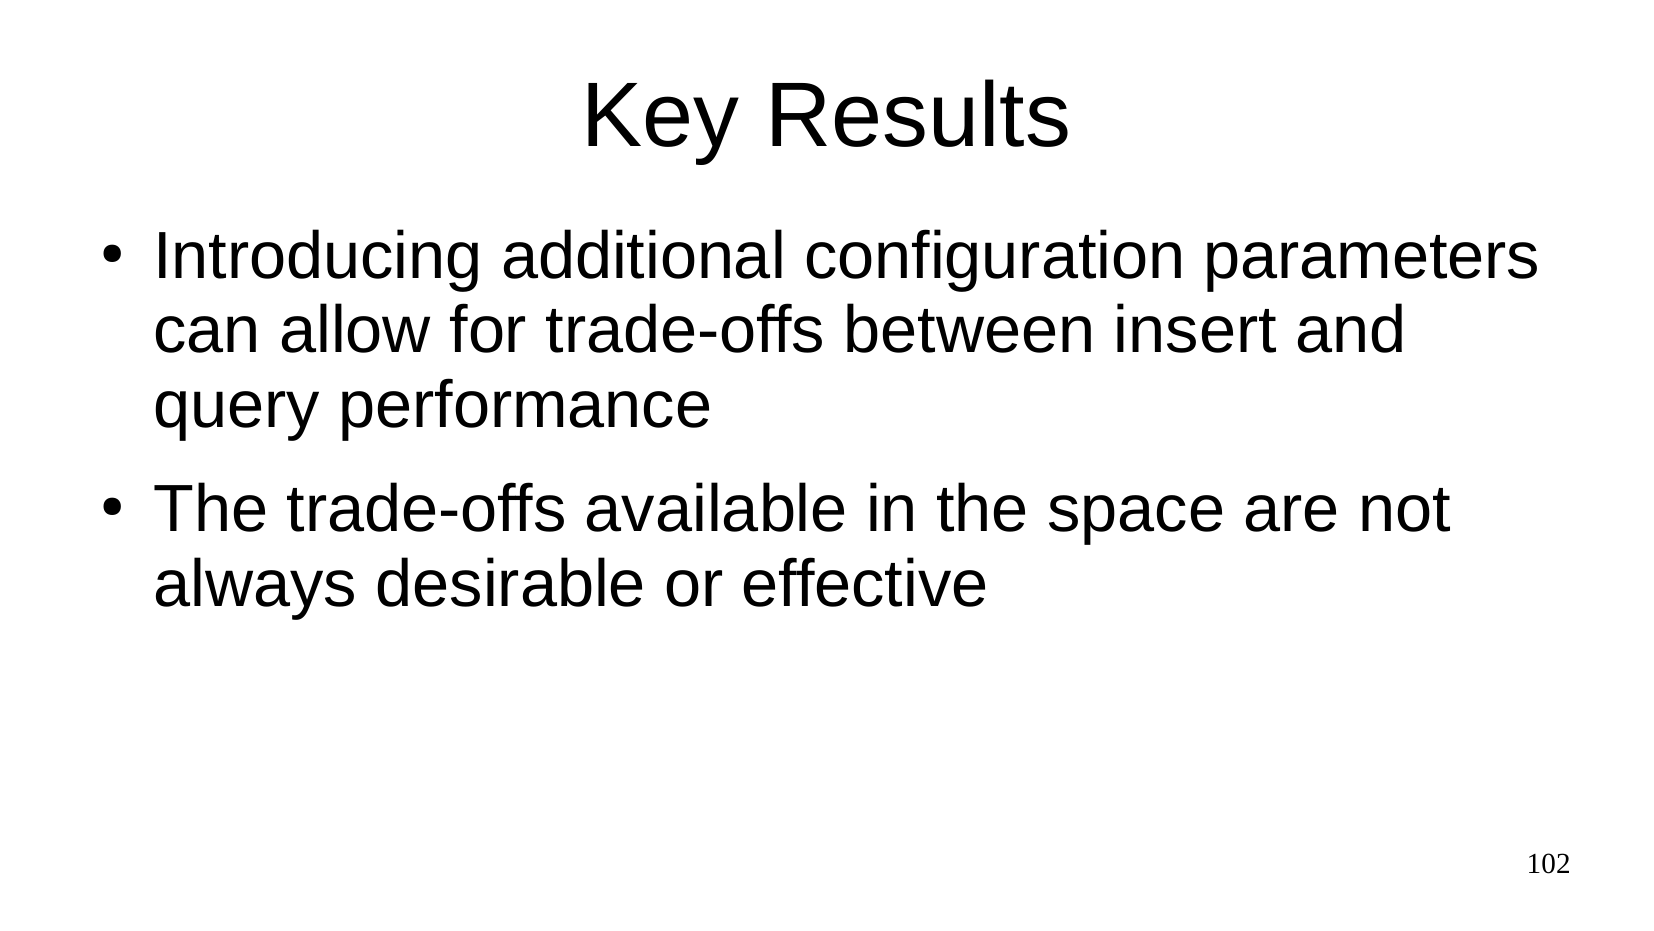

# Key Results
Introducing additional configuration parameters can allow for trade-offs between insert and query performance
The trade-offs available in the space are not always desirable or effective
102